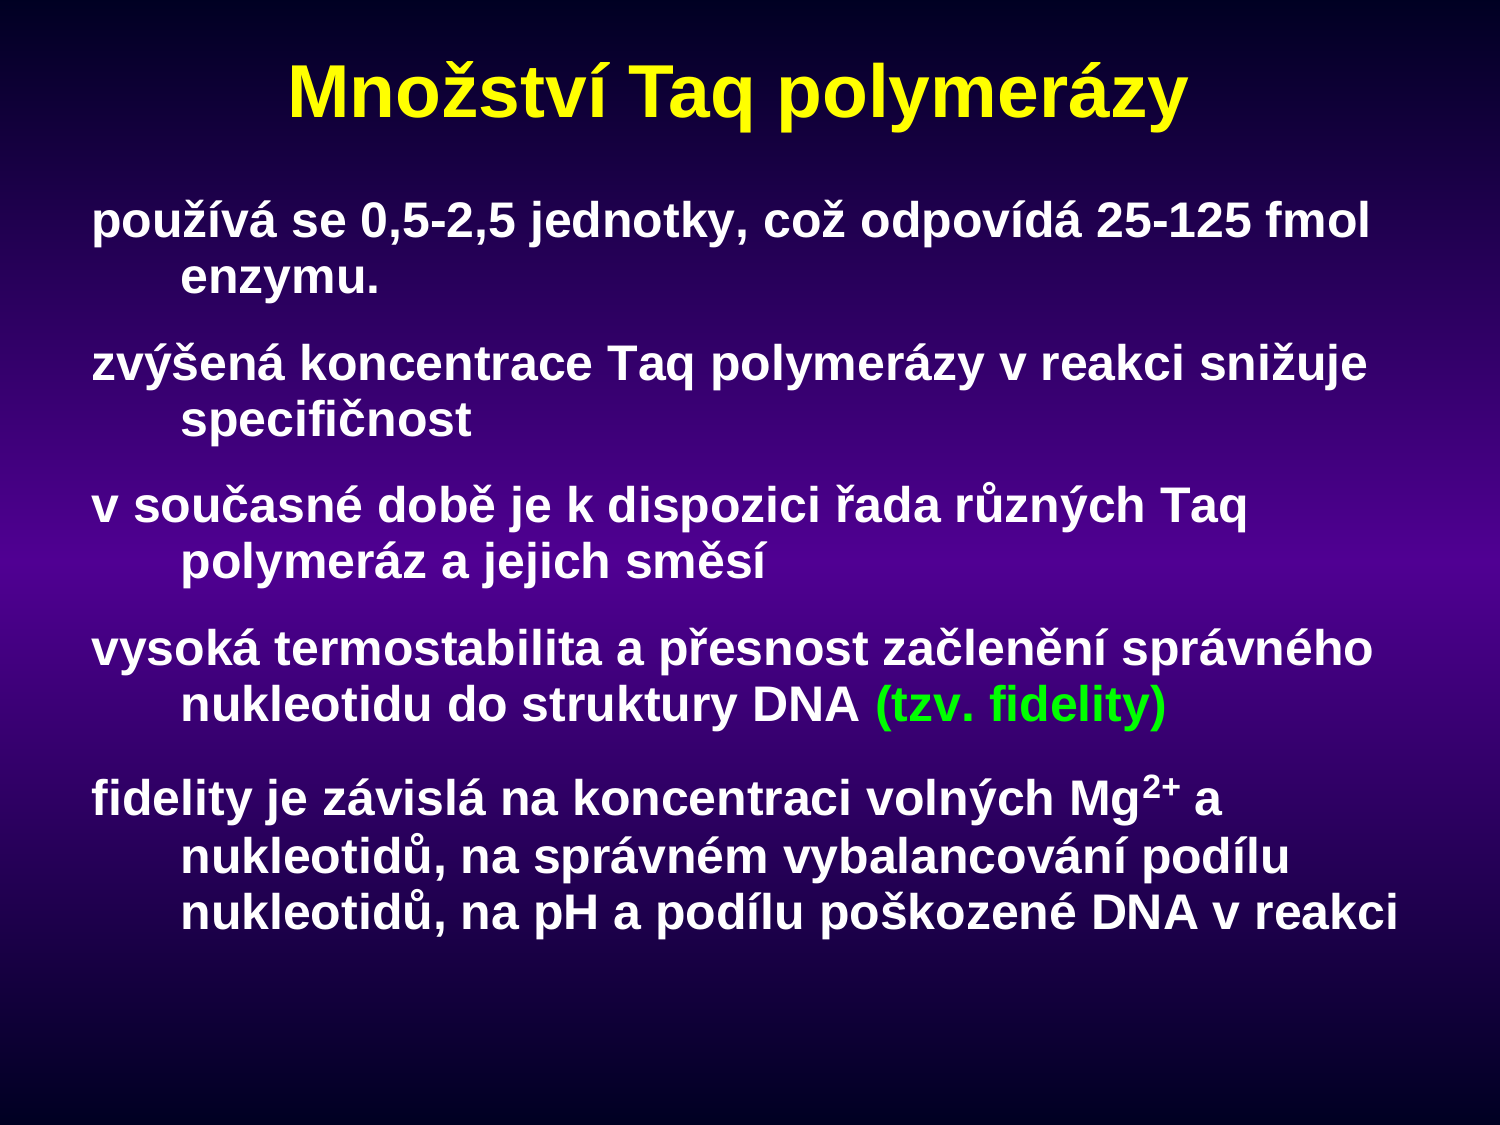

# Množství Taq polymerázy
používá se 0,5-2,5 jednotky, což odpovídá 25-125 fmol enzymu.
zvýšená koncentrace Taq polymerázy v reakci snižuje specifičnost
v současné době je k dispozici řada různých Taq polymeráz a jejich směsí
vysoká termostabilita a přesnost začlenění správného nukleotidu do struktury DNA (tzv. fidelity)
fidelity je závislá na koncentraci volných Mg2+ a nukleotidů, na správném vybalancování podílu nukleotidů, na pH a podílu poškozené DNA v reakci